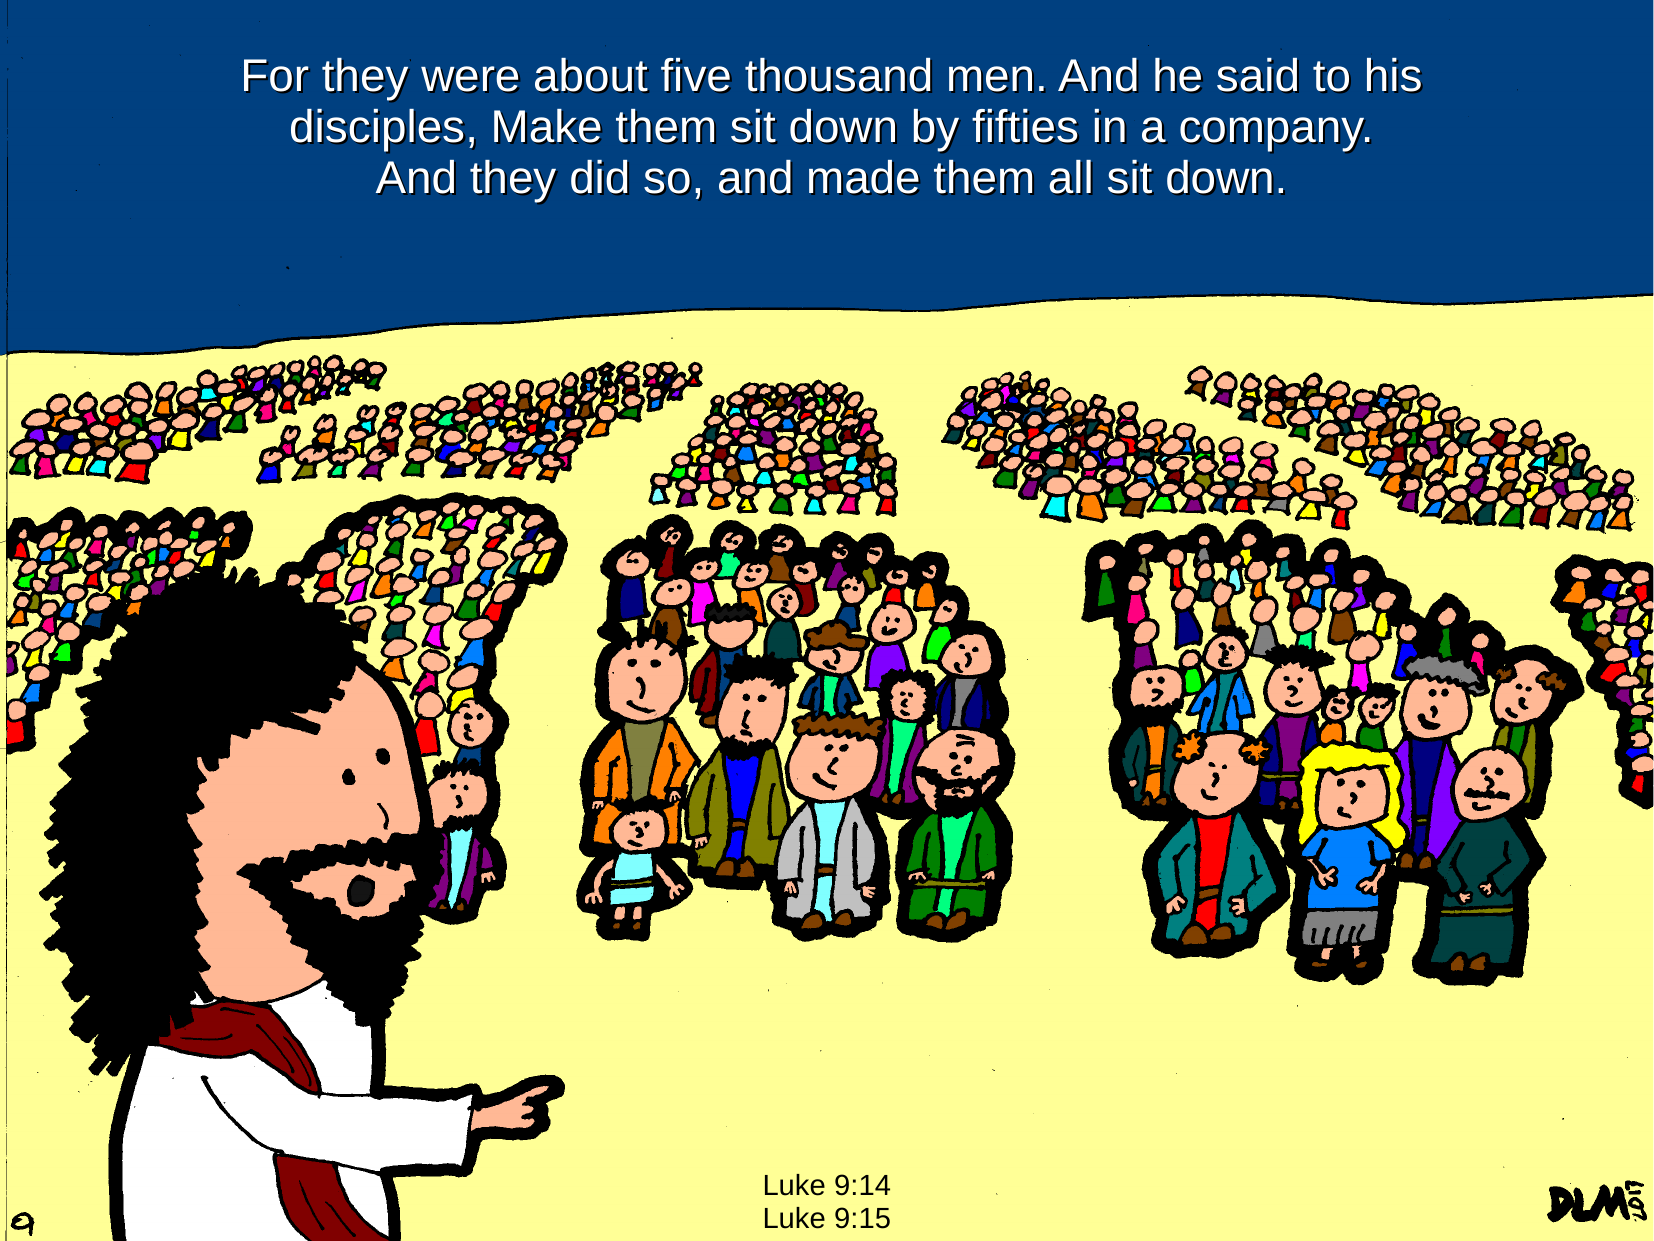

For they were about five thousand men. And he said to his disciples, Make them sit down by fifties in a company.
And they did so, and made them all sit down.
Luke 9:14
Luke 9:15